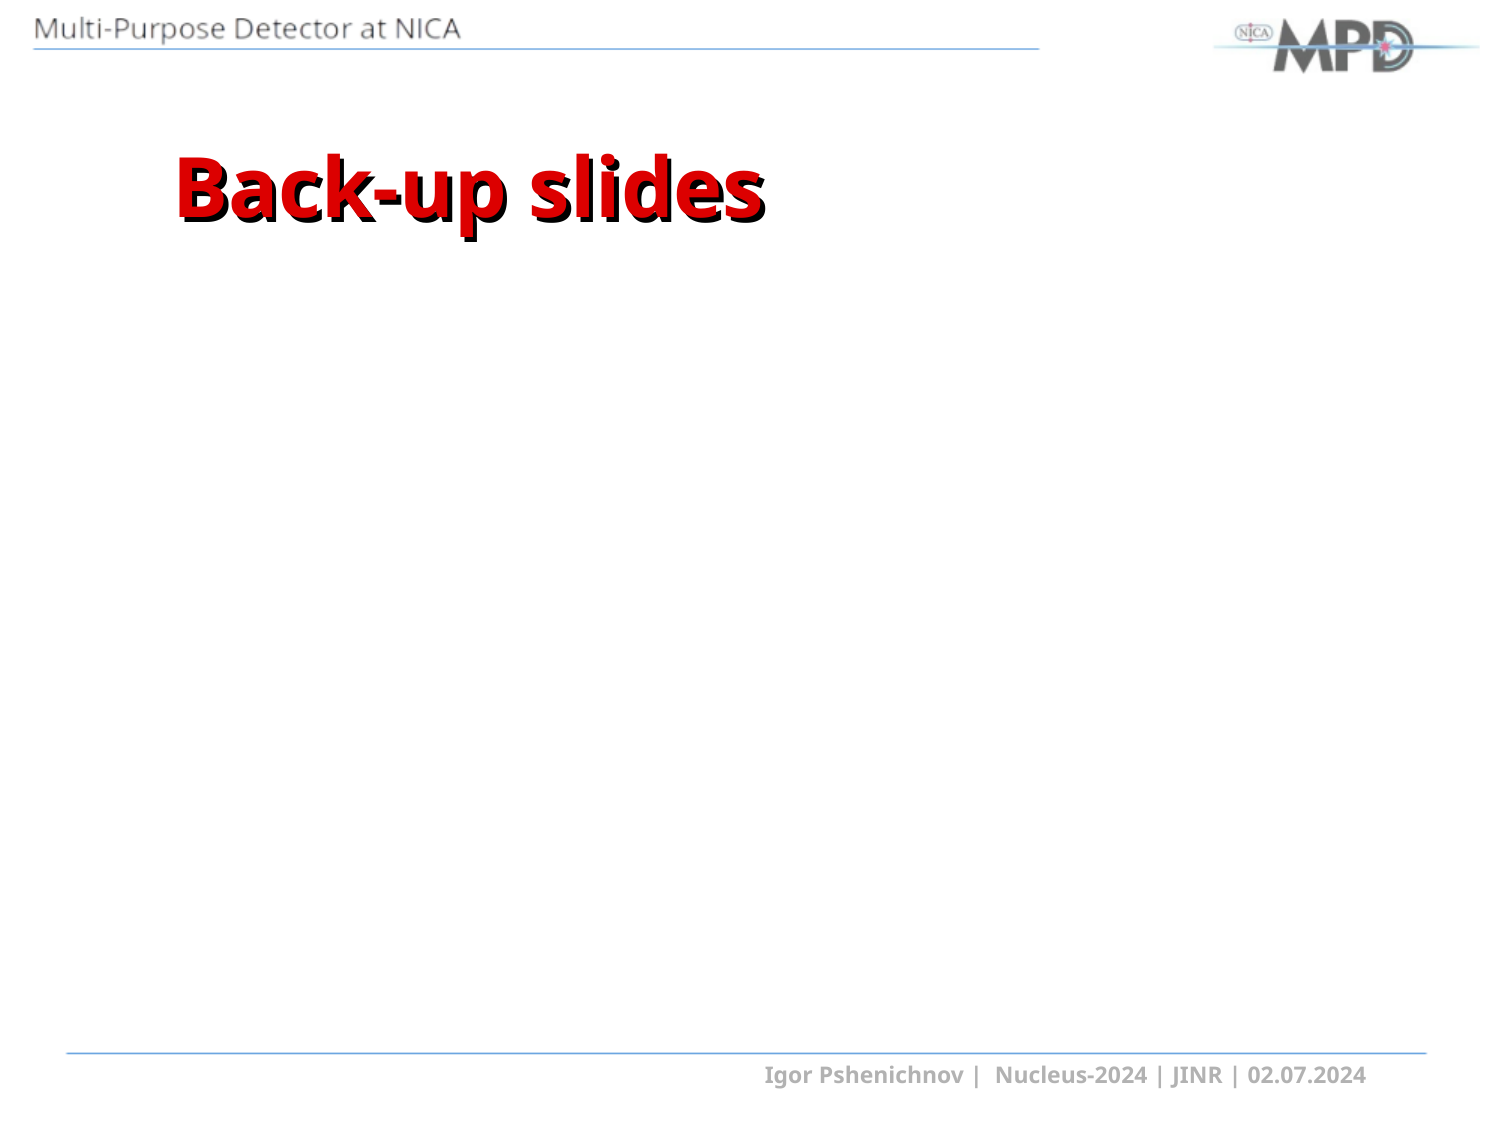

# Back-up slides
 Igor Pshenichnov | Nucleus-2024 | JINR | 02.07.2024